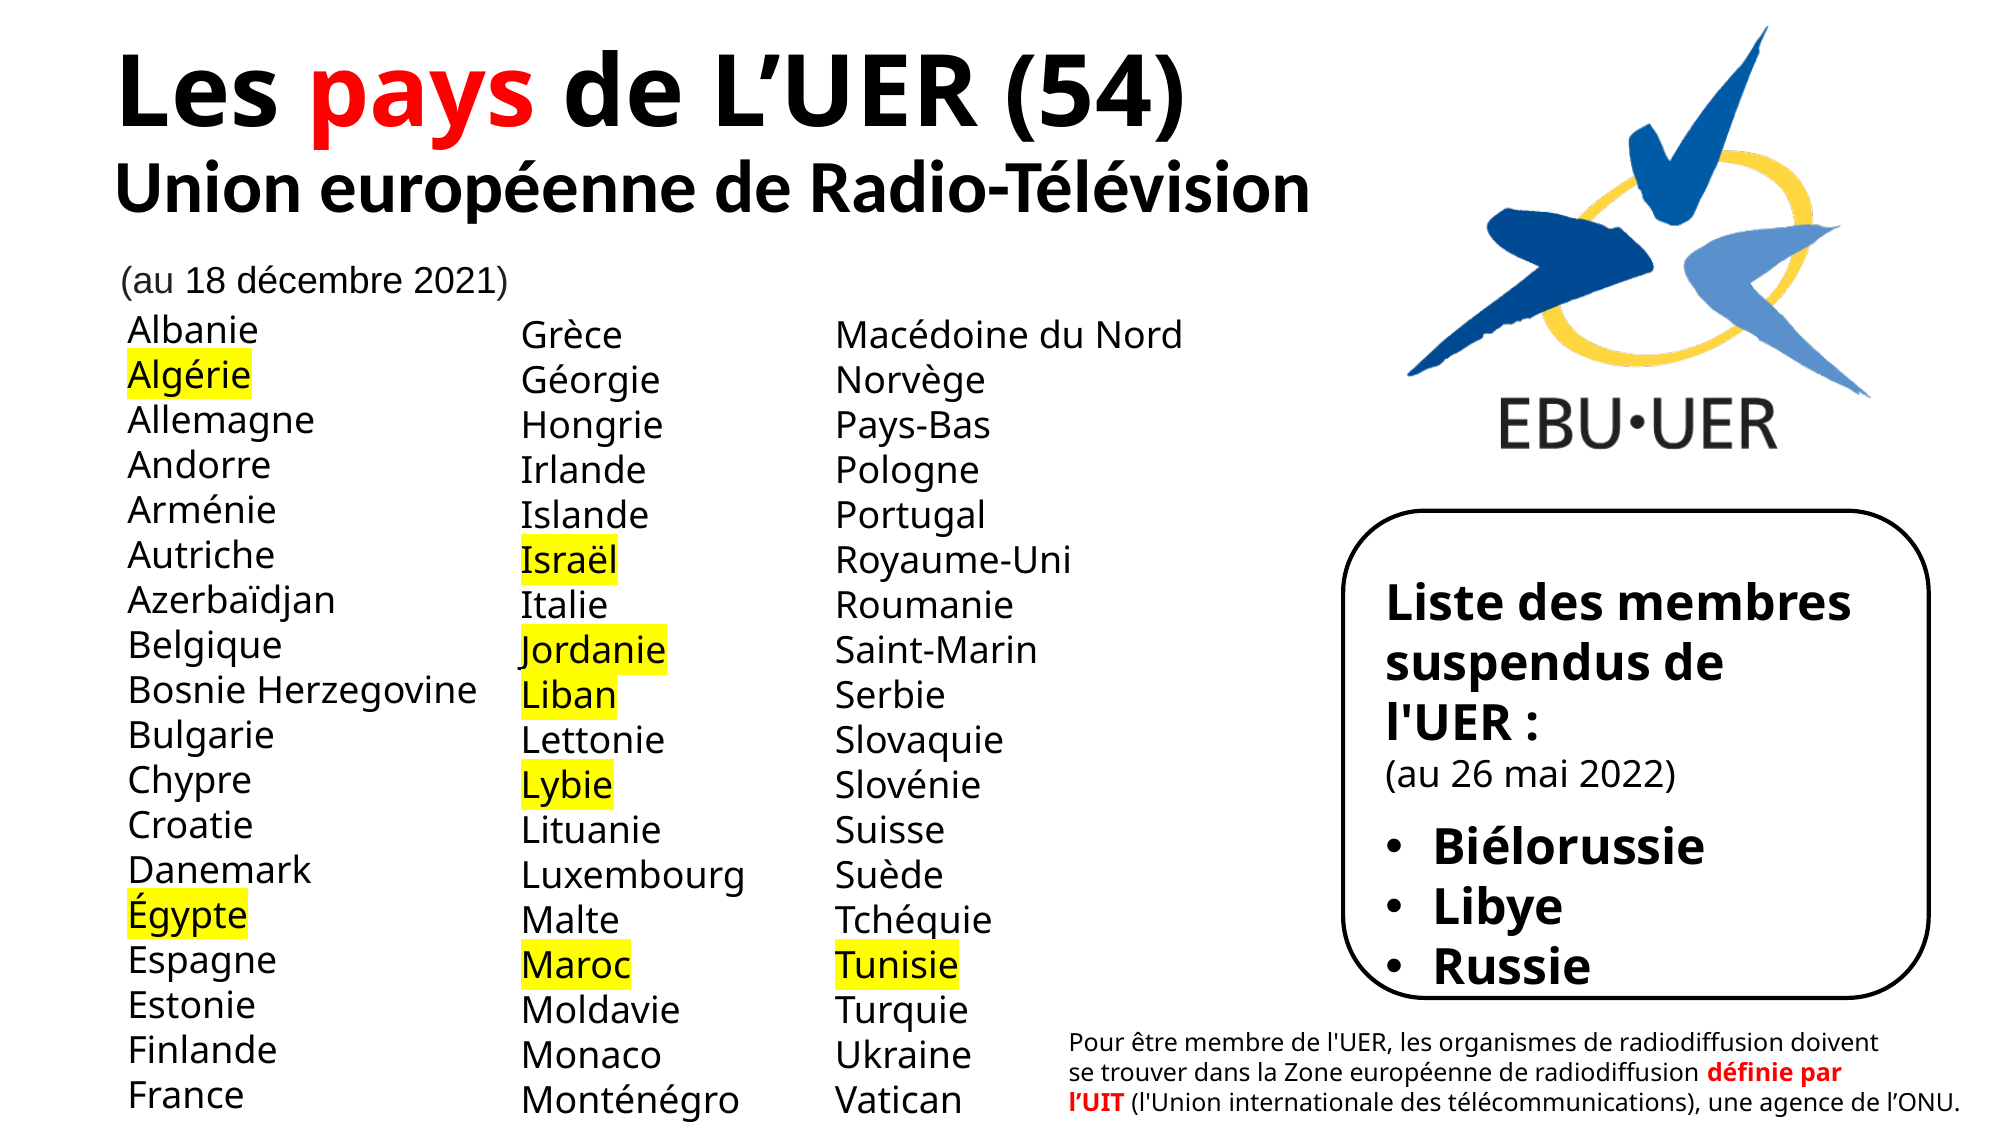

# Les pays de L’UER (54) Union européenne de Radio-Télévision
(au 18 décembre 2021)
Albanie
Algérie
Allemagne
Andorre
Arménie
Autriche
Azerbaïdjan
Belgique
Bosnie Herzegovine
Bulgarie
Chypre
Croatie
Danemark
Égypte
Espagne
Estonie
Finlande
France
Grèce
Géorgie
Hongrie
Irlande
Islande
Israël
Italie
Jordanie
Liban
Lettonie
Lybie
Lituanie
Luxembourg
Malte
Maroc
Moldavie
Monaco
Monténégro
Macédoine du Nord
Norvège
Pays-Bas
Pologne
Portugal
Royaume-Uni
Roumanie
Saint-Marin
Serbie
Slovaquie
Slovénie
Suisse
Suède
Tchéquie
Tunisie
Turquie
Ukraine
Vatican
Liste des membres suspendus de l'UER :
(au 26 mai 2022)
Biélorussie
Libye
Russie
Pour être membre de l'UER, les organismes de radiodiffusion doivent
se trouver dans la Zone européenne de radiodiffusion définie par
l’UIT (l'Union internationale des télécommunications), une agence de l’ONU.